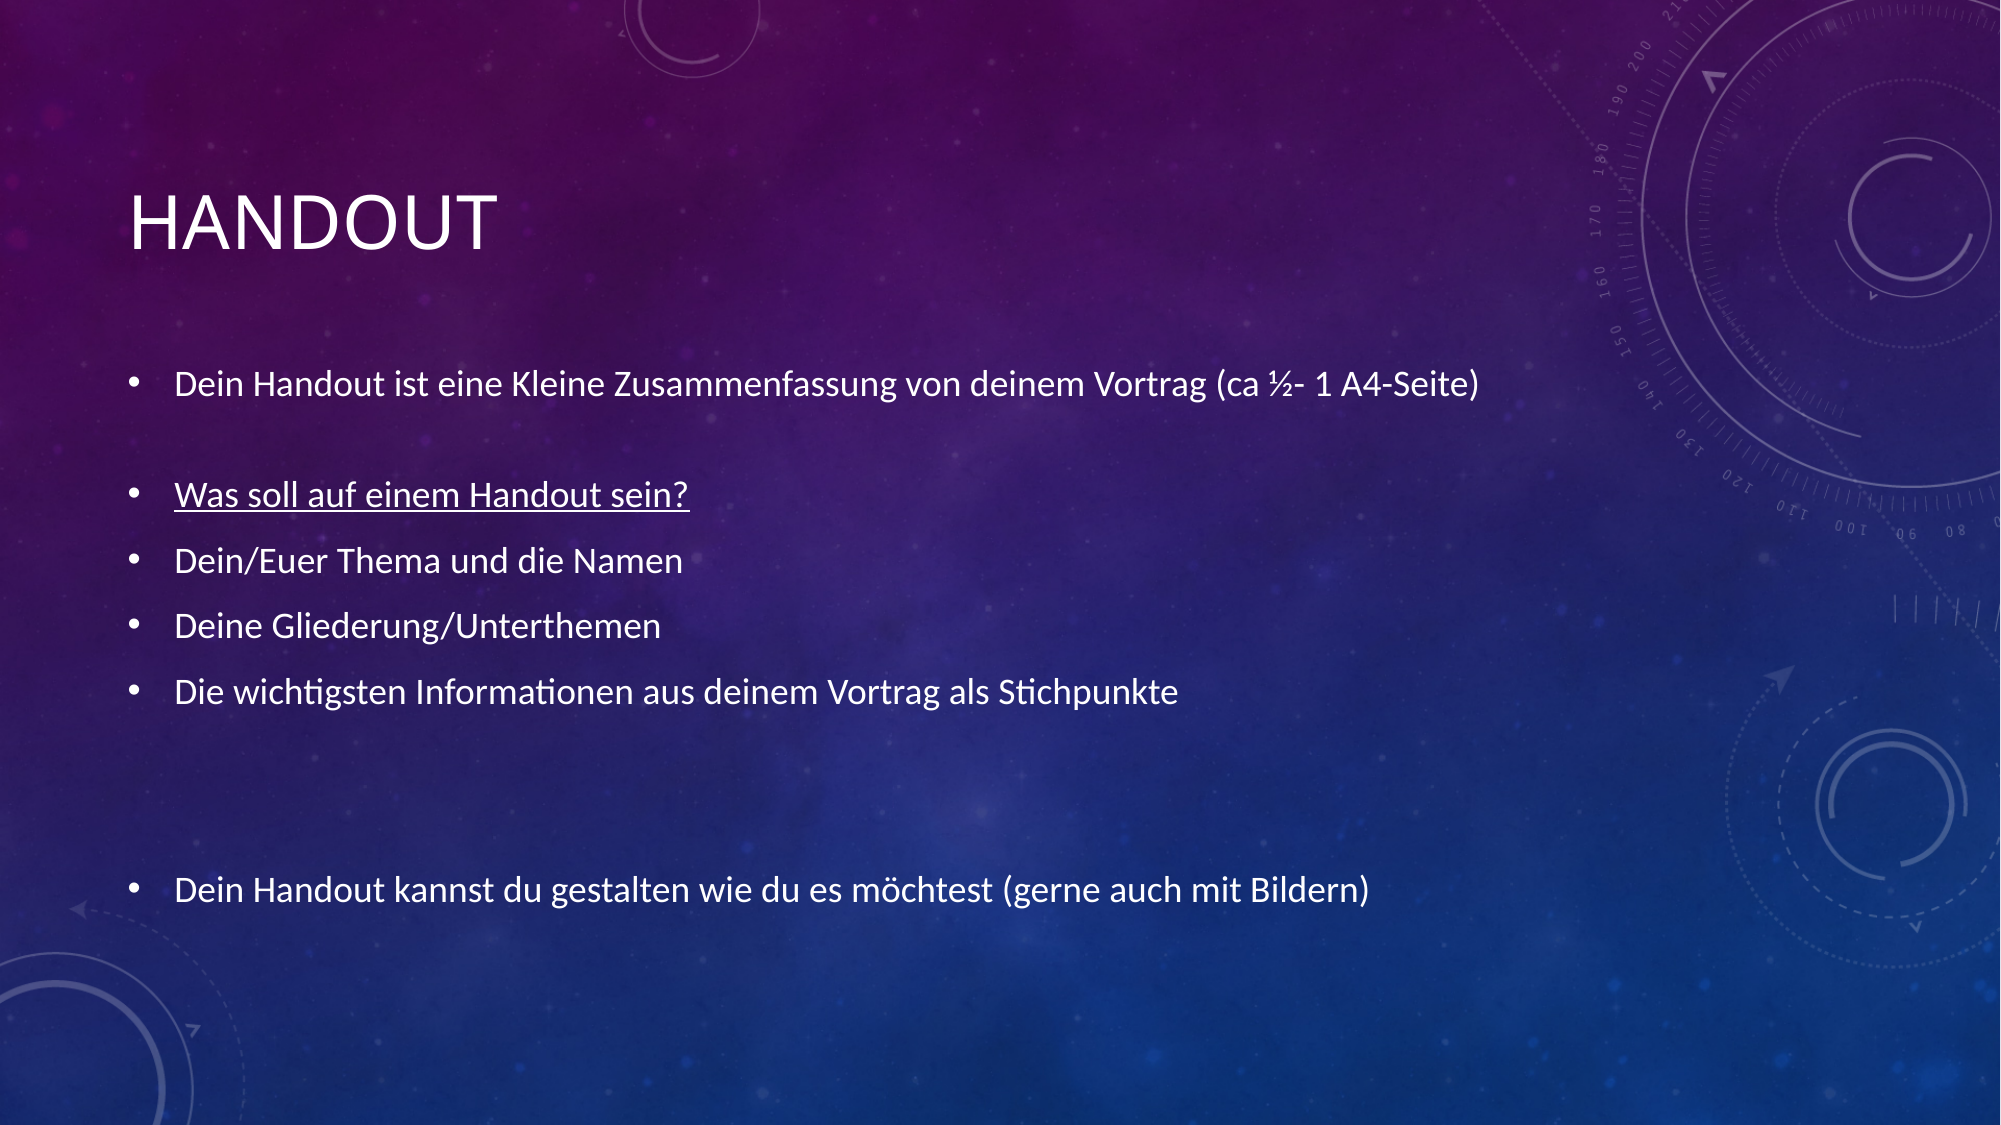

# Handout
Dein Handout ist eine Kleine Zusammenfassung von deinem Vortrag (ca ½- 1 A4-Seite)
Was soll auf einem Handout sein?
Dein/Euer Thema und die Namen
Deine Gliederung/Unterthemen
Die wichtigsten Informationen aus deinem Vortrag als Stichpunkte
Dein Handout kannst du gestalten wie du es möchtest (gerne auch mit Bildern)